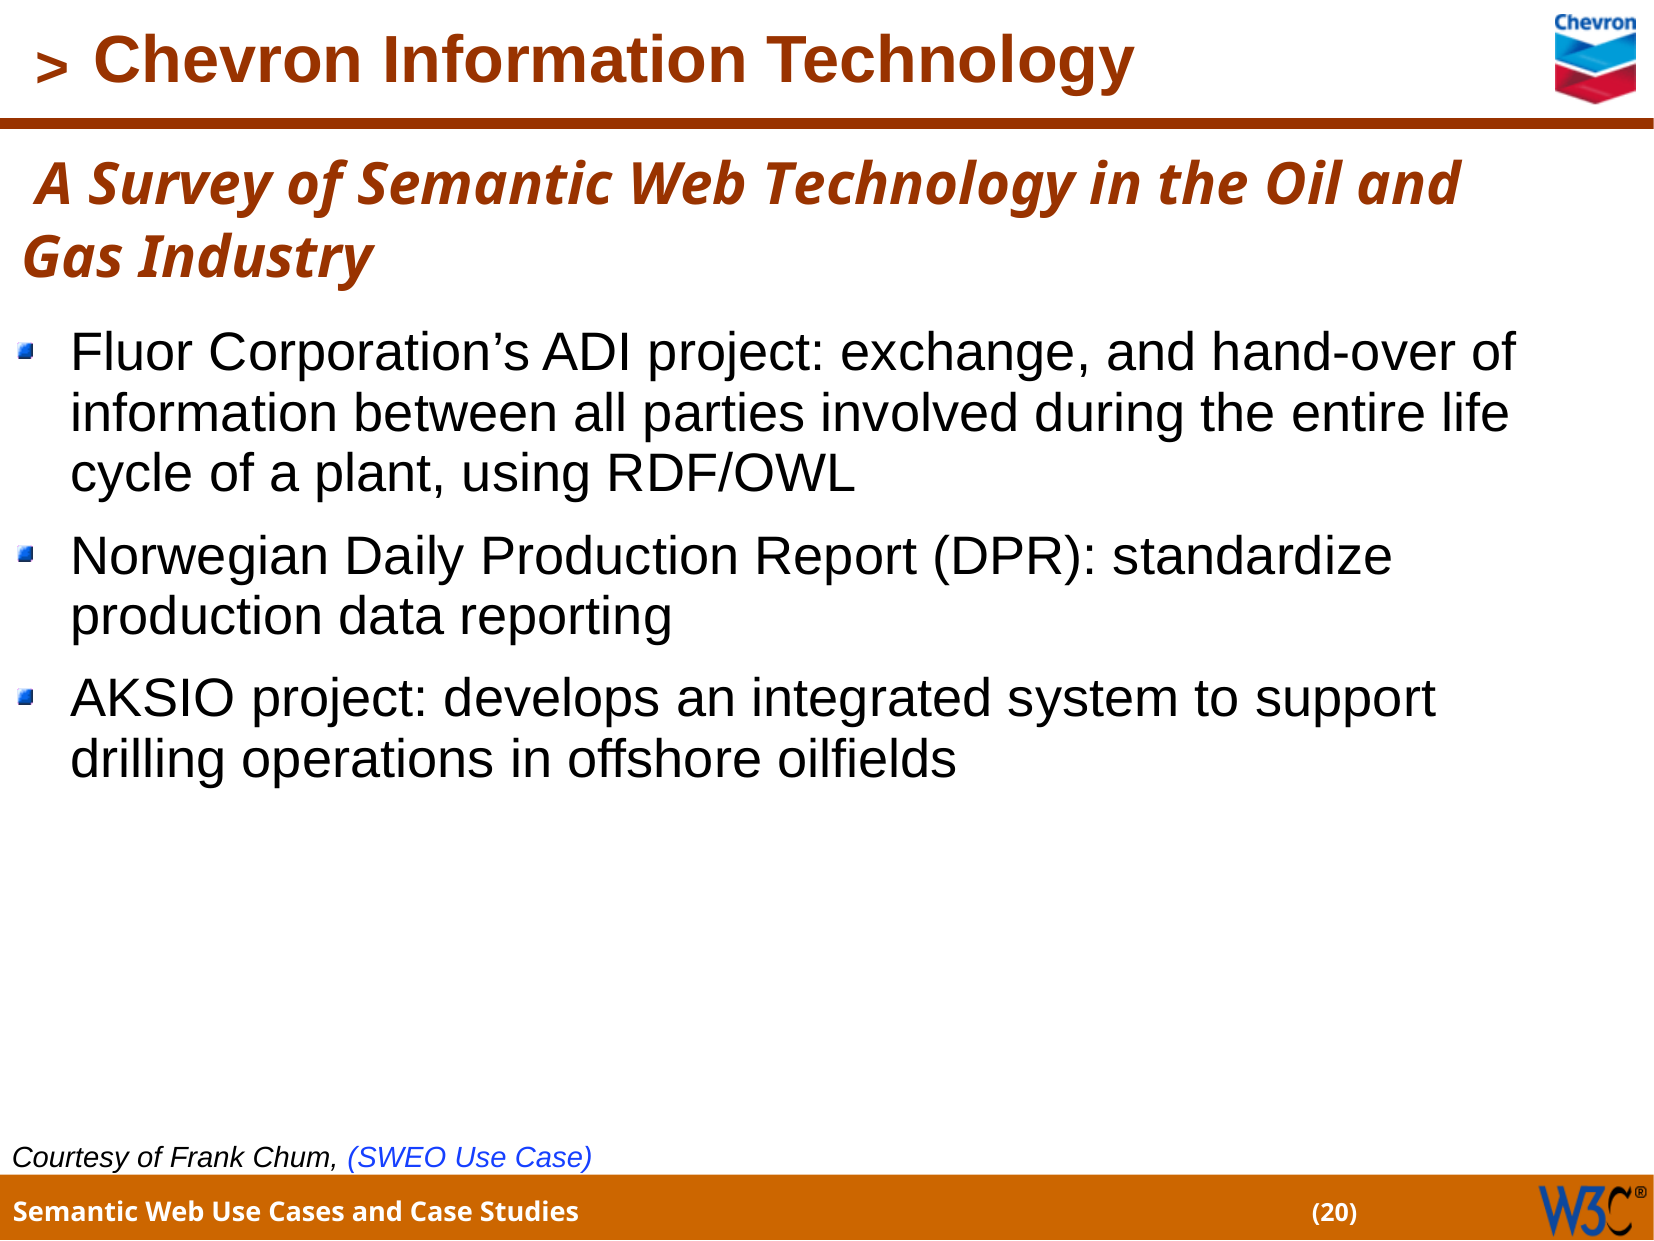

# Chevron Information Technology
 A Survey of Semantic Web Technology in the Oil and Gas Industry
Fluor Corporation’s ADI project: exchange, and hand-over of information between all parties involved during the entire life cycle of a plant, using RDF/OWL
Norwegian Daily Production Report (DPR): standardize production data reporting
AKSIO project: develops an integrated system to support drilling operations in offshore oilfields
Courtesy of Frank Chum, (SWEO Use Case)